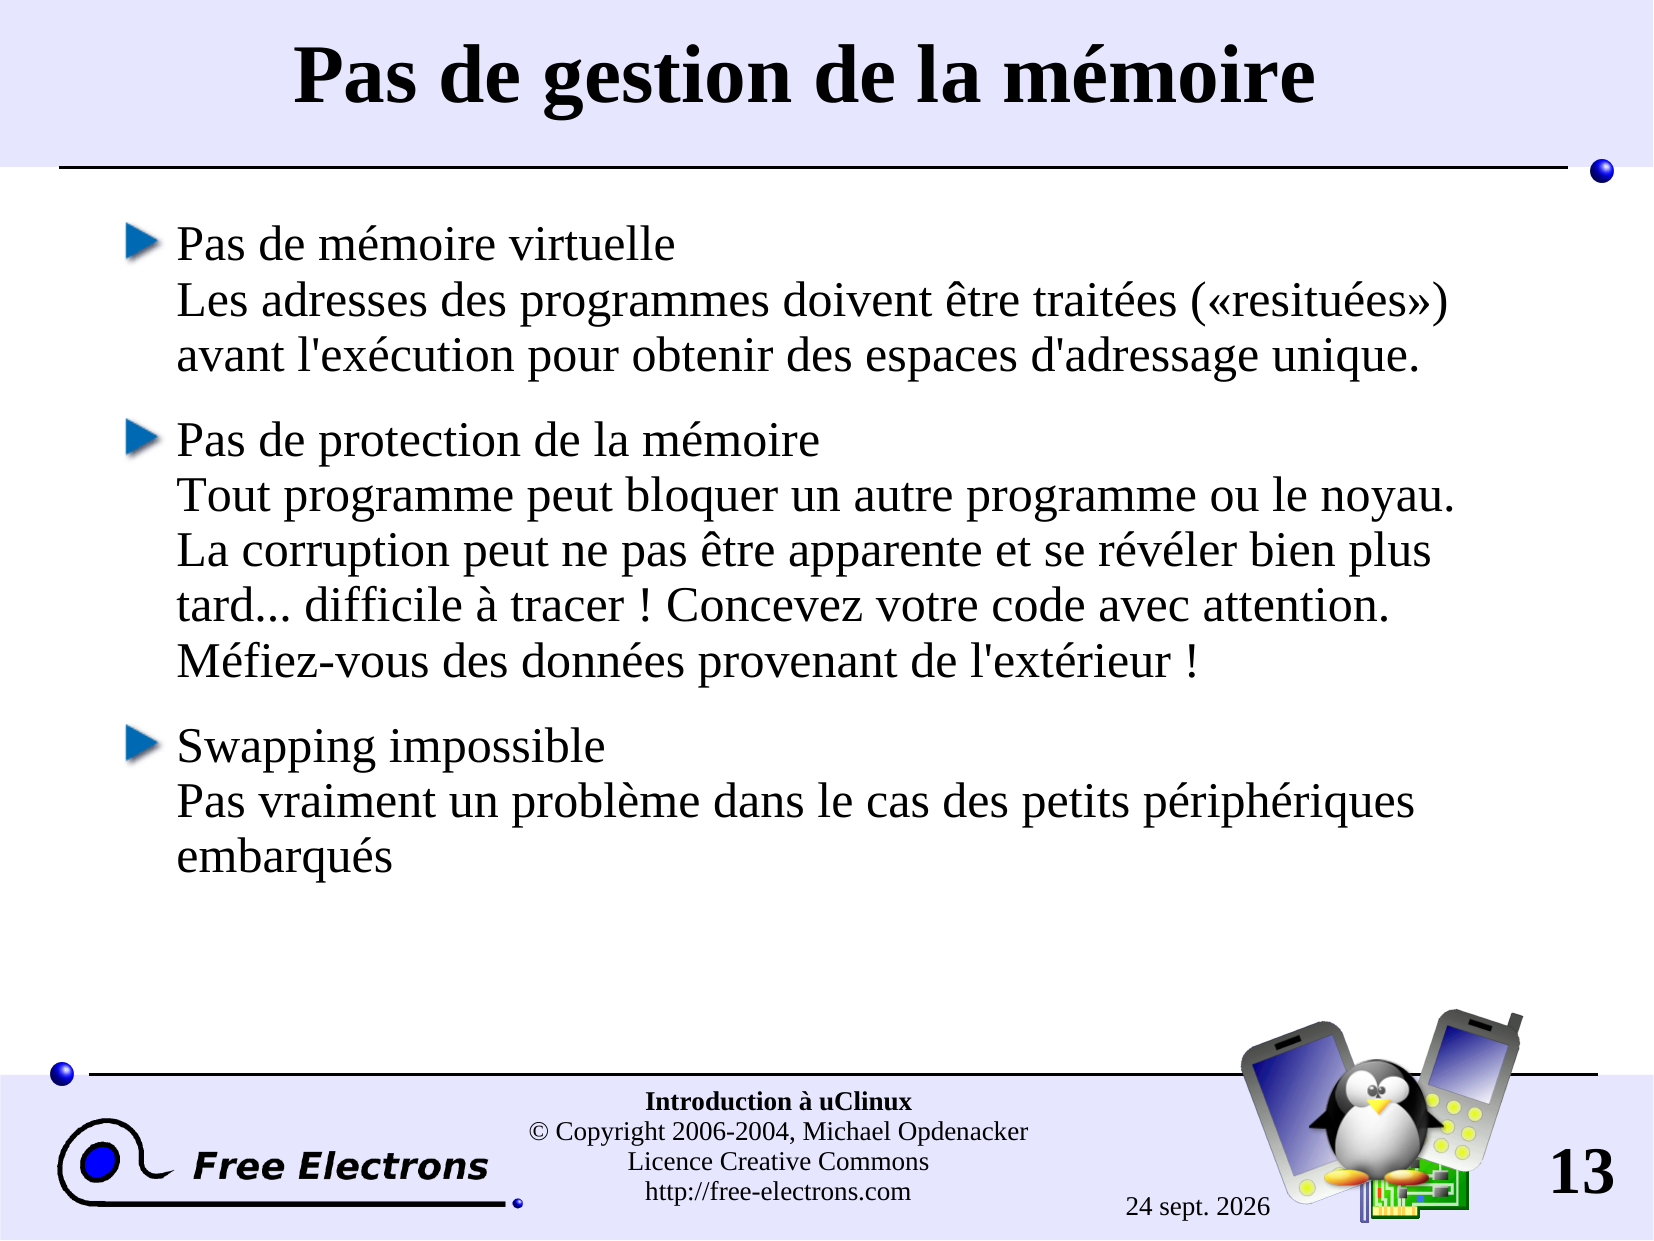

# Pas de gestion de la mémoire
Pas de mémoire virtuelle
Les adresses des programmes doivent être traitées («resituées») avant l'exécution pour obtenir des espaces d'adressage unique.
Pas de protection de la mémoire
Tout programme peut bloquer un autre programme ou le noyau. La corruption peut ne pas être apparente et se révéler bien plus tard... difficile à tracer ! Concevez votre code avec attention. Méfiez-vous des données provenant de l'extérieur !
Swapping impossible
Pas vraiment un problème dans le cas des petits périphériques embarqués